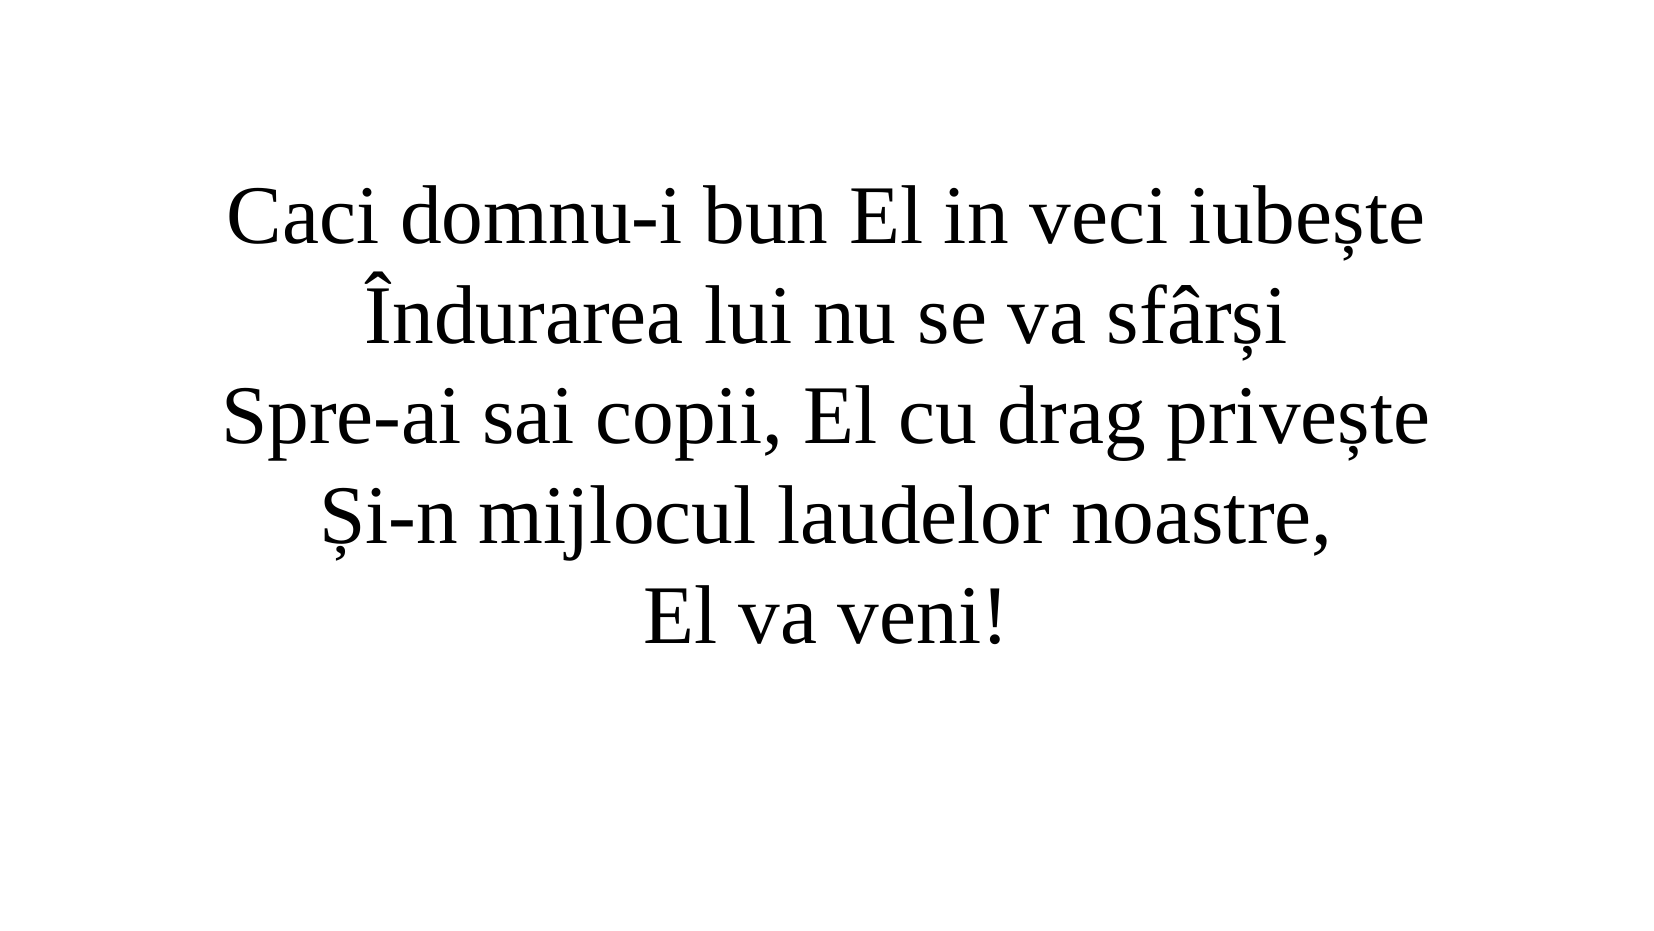

# Caci domnu-i bun El in veci iubește Îndurarea lui nu se va sfârși Spre-ai sai copii, El cu drag privește Și-n mijlocul laudelor noastre, El va veni!